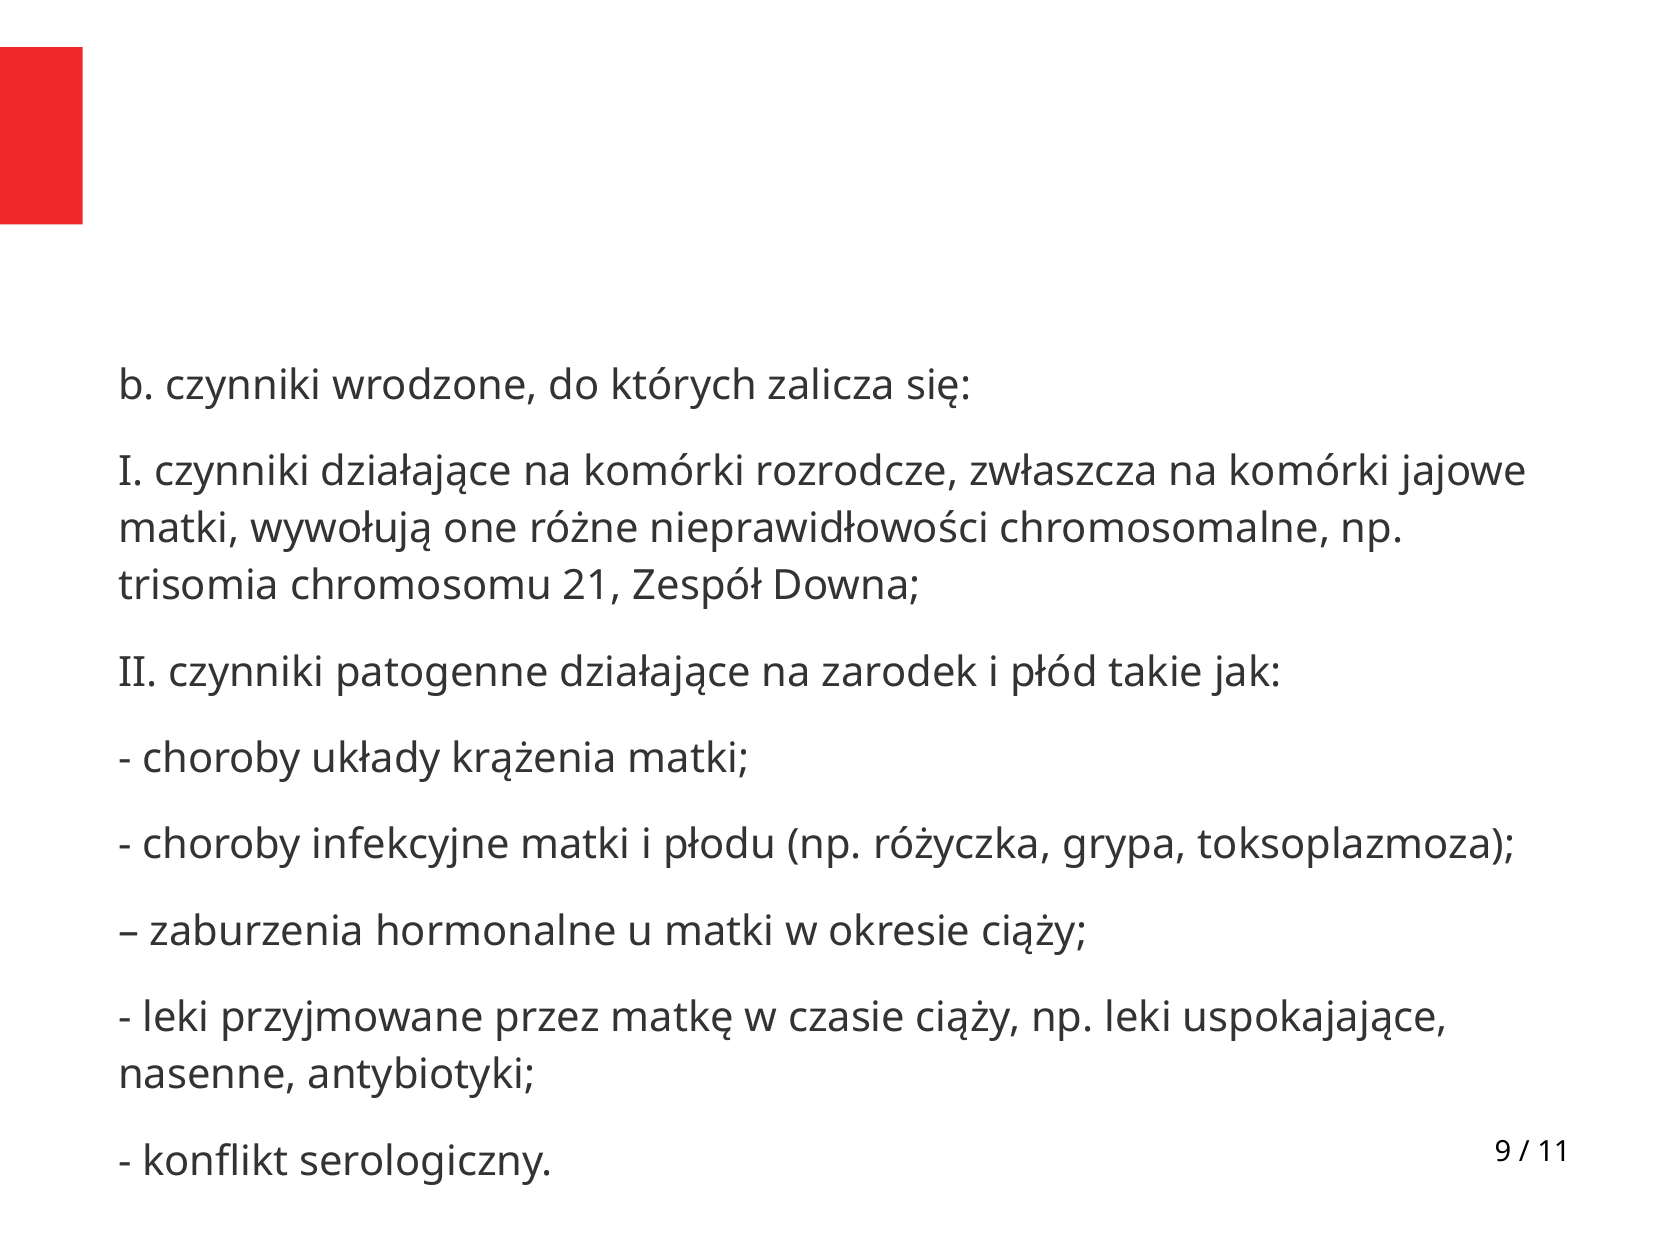

#
b. czynniki wrodzone, do których zalicza się:
I. czynniki działające na komórki rozrodcze, zwłaszcza na komórki jajowe matki, wywołują one różne nieprawidłowości chromosomalne, np. trisomia chromosomu 21, Zespół Downa;
II. czynniki patogenne działające na zarodek i płód takie jak:
- choroby układy krążenia matki;
- choroby infekcyjne matki i płodu (np. różyczka, grypa, toksoplazmoza);
– zaburzenia hormonalne u matki w okresie ciąży;
- leki przyjmowane przez matkę w czasie ciąży, np. leki uspokajające, nasenne, antybiotyki;
- konflikt serologiczny.
9